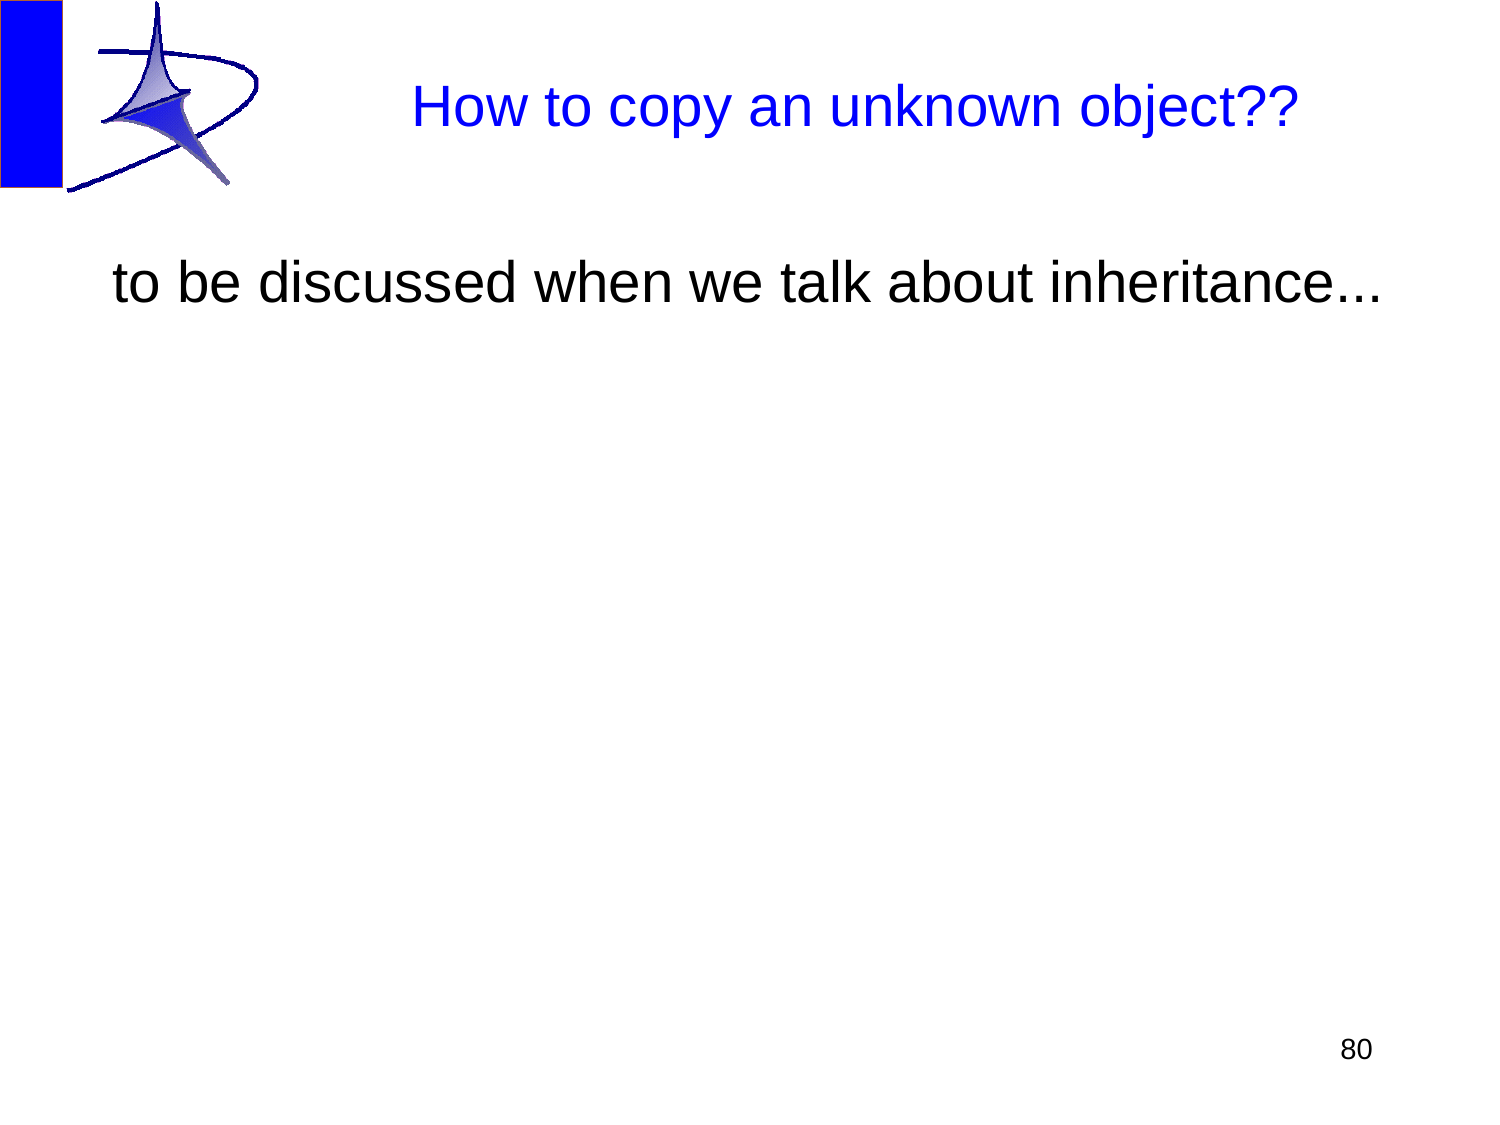

# How to copy an unknown object??
to be discussed when we talk about inheritance...
80